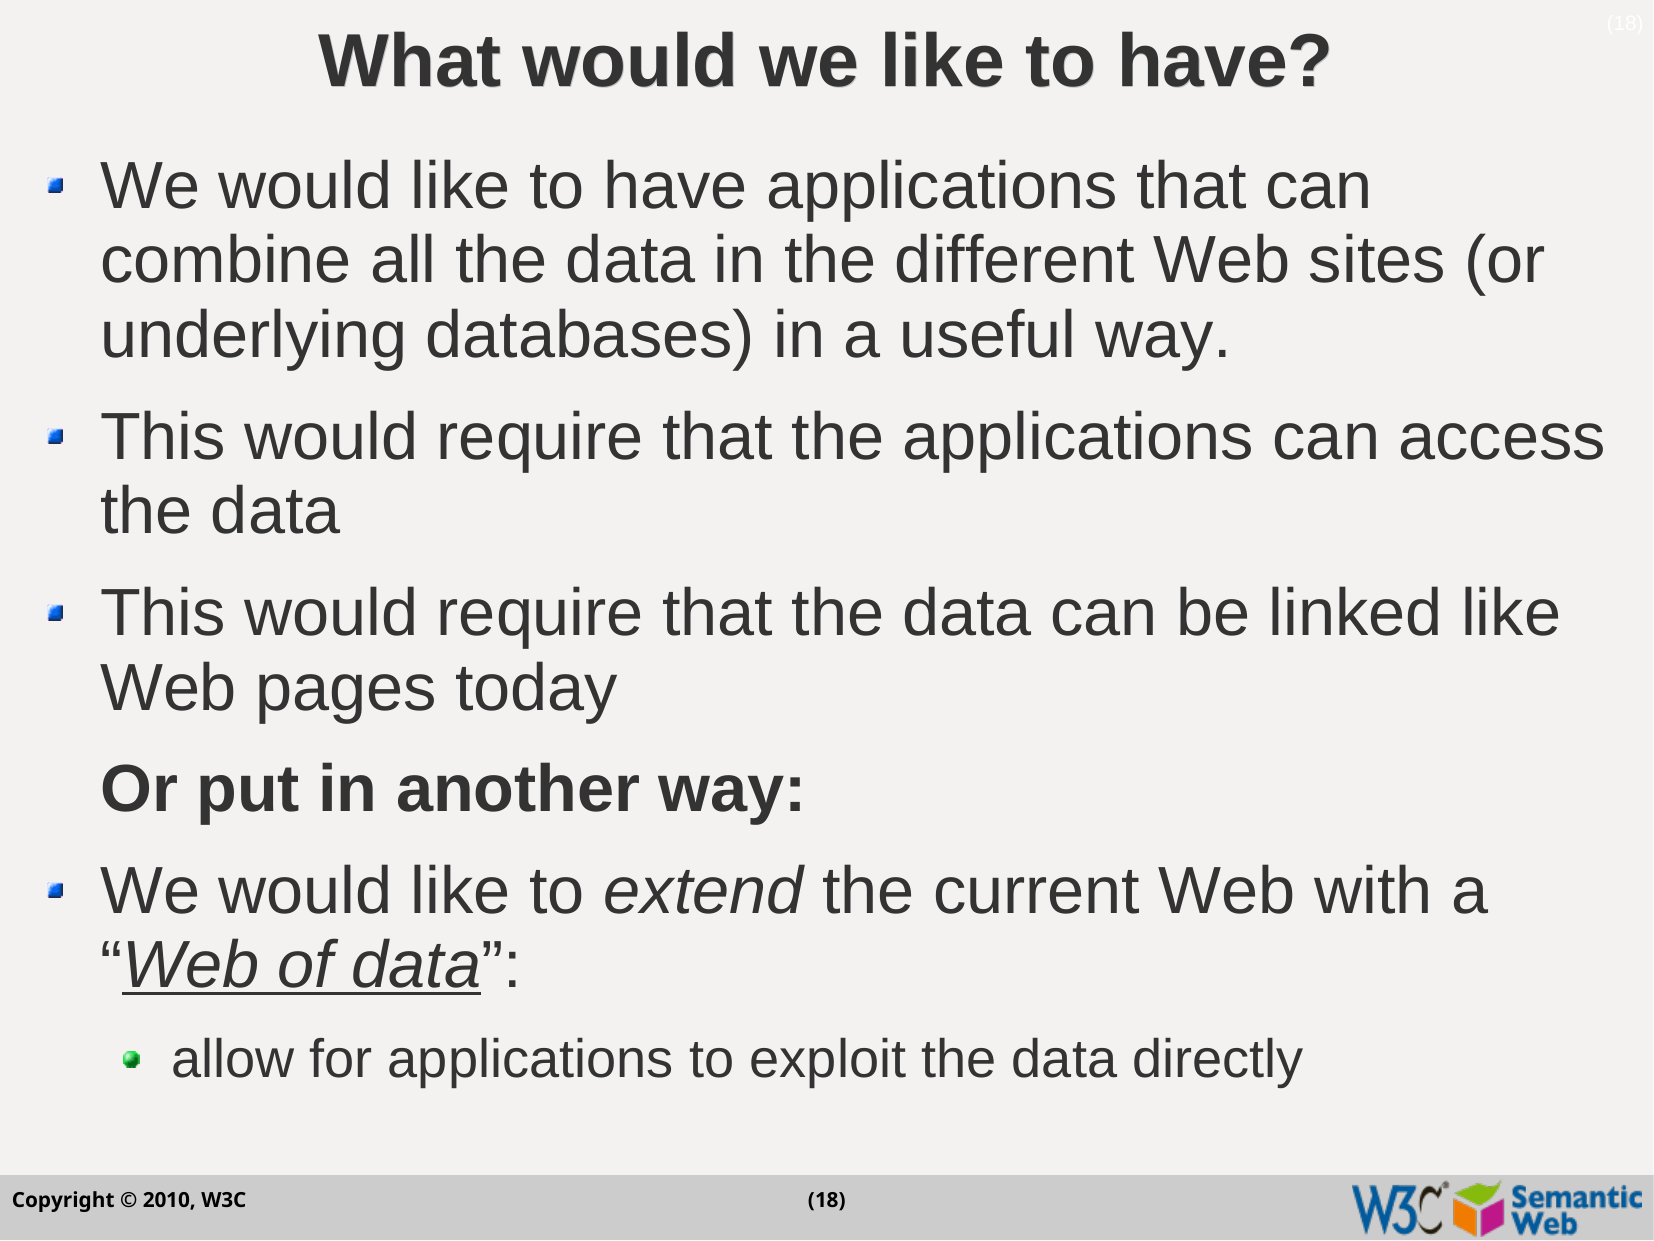

# What would we like to have?
We would like to have applications that can combine all the data in the different Web sites (or underlying databases) in a useful way.
This would require that the applications can access the data
This would require that the data can be linked like Web pages today
Or put in another way:
We would like to extend the current Web with a “Web of data”:
allow for applications to exploit the data directly